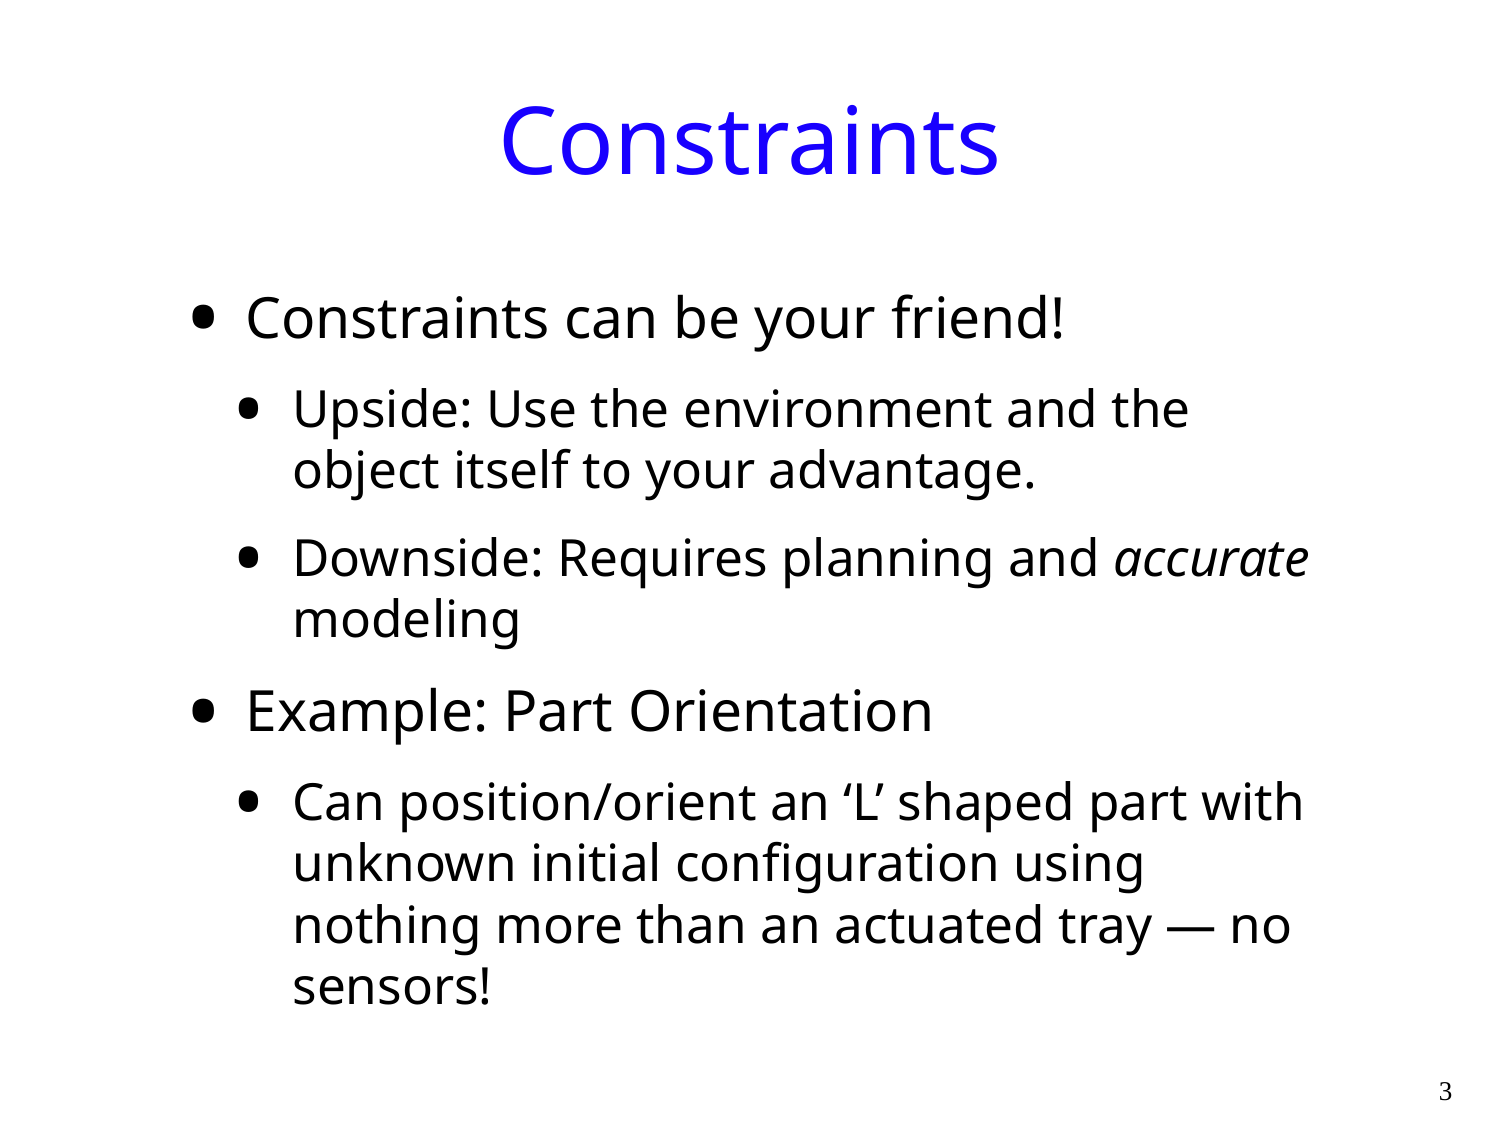

# Constraints
Constraints can be your friend!
Upside: Use the environment and the object itself to your advantage.
Downside: Requires planning and accurate modeling
Example: Part Orientation
Can position/orient an ‘L’ shaped part with unknown initial configuration using nothing more than an actuated tray — no sensors!
3